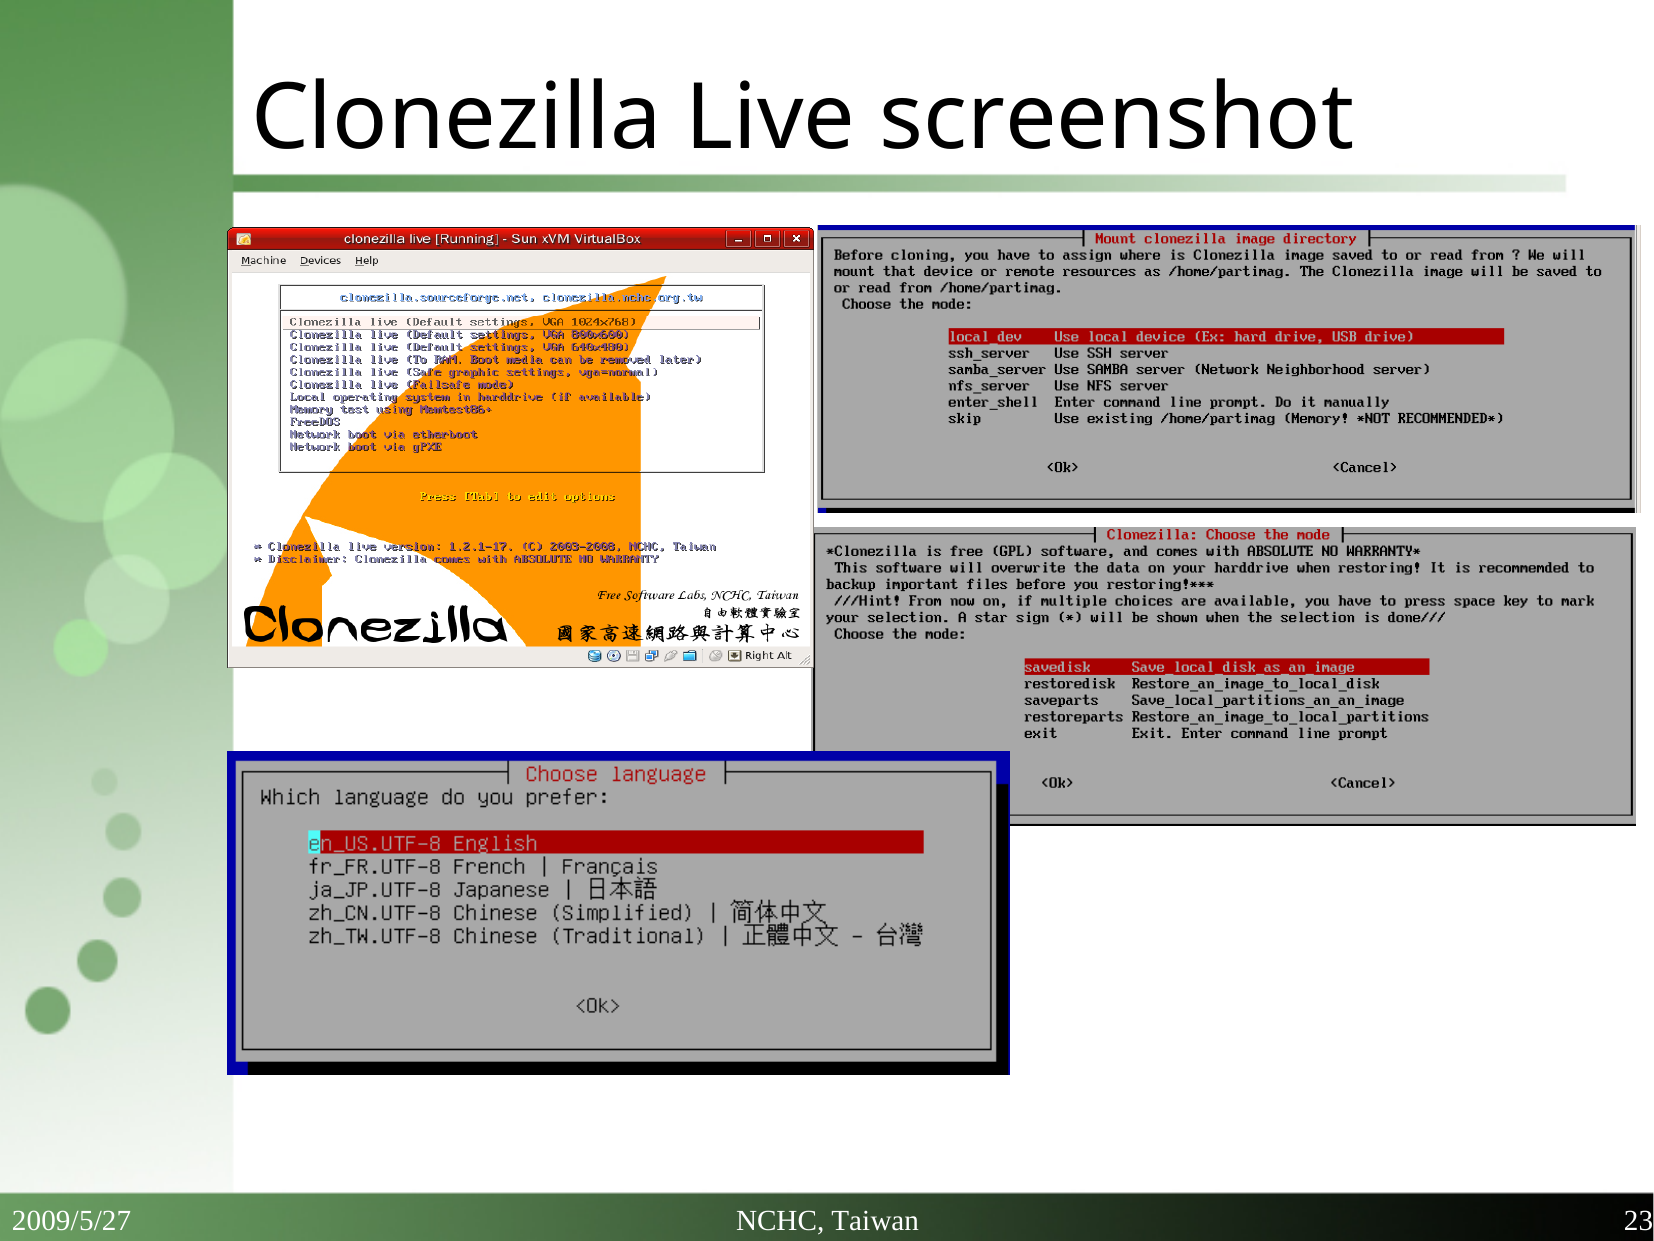

# Clonezilla Live screenshot
2009/5/27
NCHC, Taiwan
23